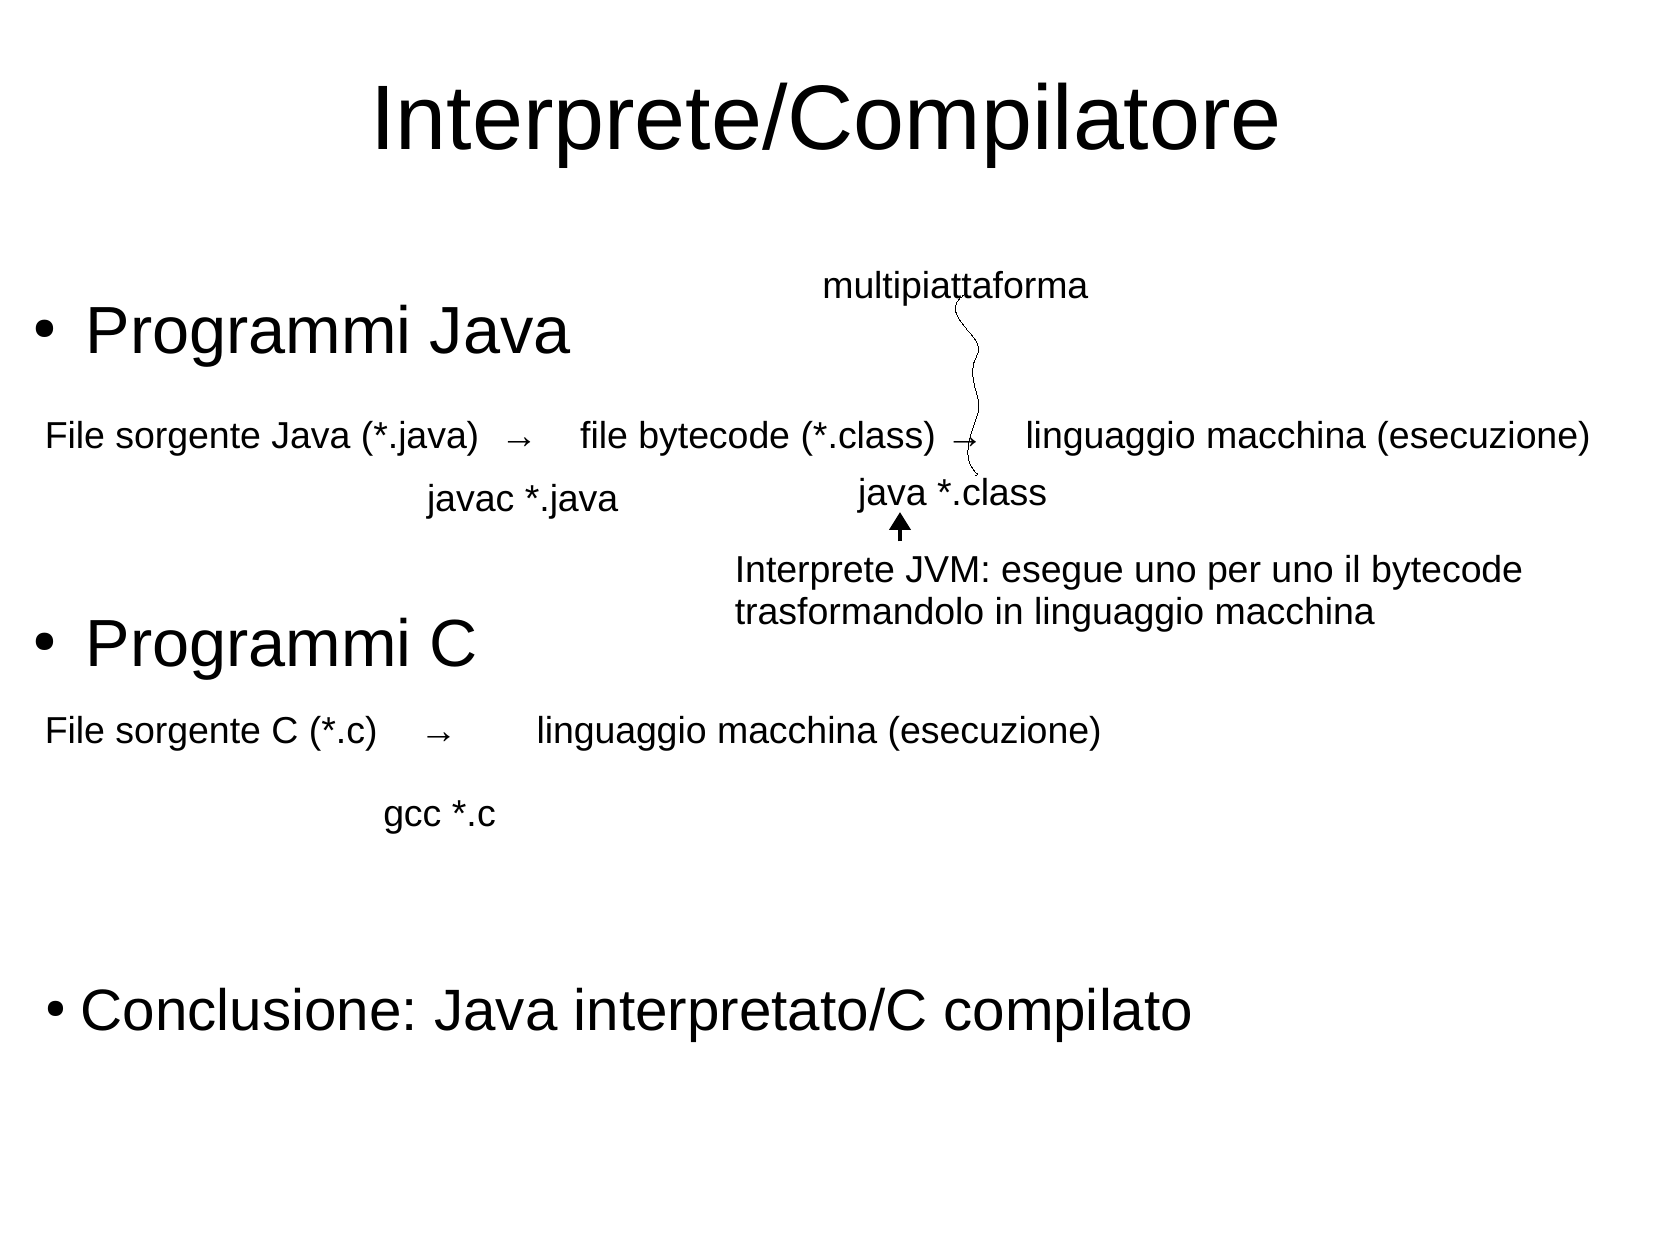

# Interprete/Compilatore
multipiattaforma
Programmi Java
Programmi C
File sorgente Java (*.java) → 	 file bytecode (*.class) → linguaggio macchina (esecuzione)
java *.class
javac *.java
Interprete JVM: esegue uno per uno il bytecode trasformandolo in linguaggio macchina
File sorgente C (*.c) 	→ 	 linguaggio macchina (esecuzione)
gcc *.c
Conclusione: Java interpretato/C compilato